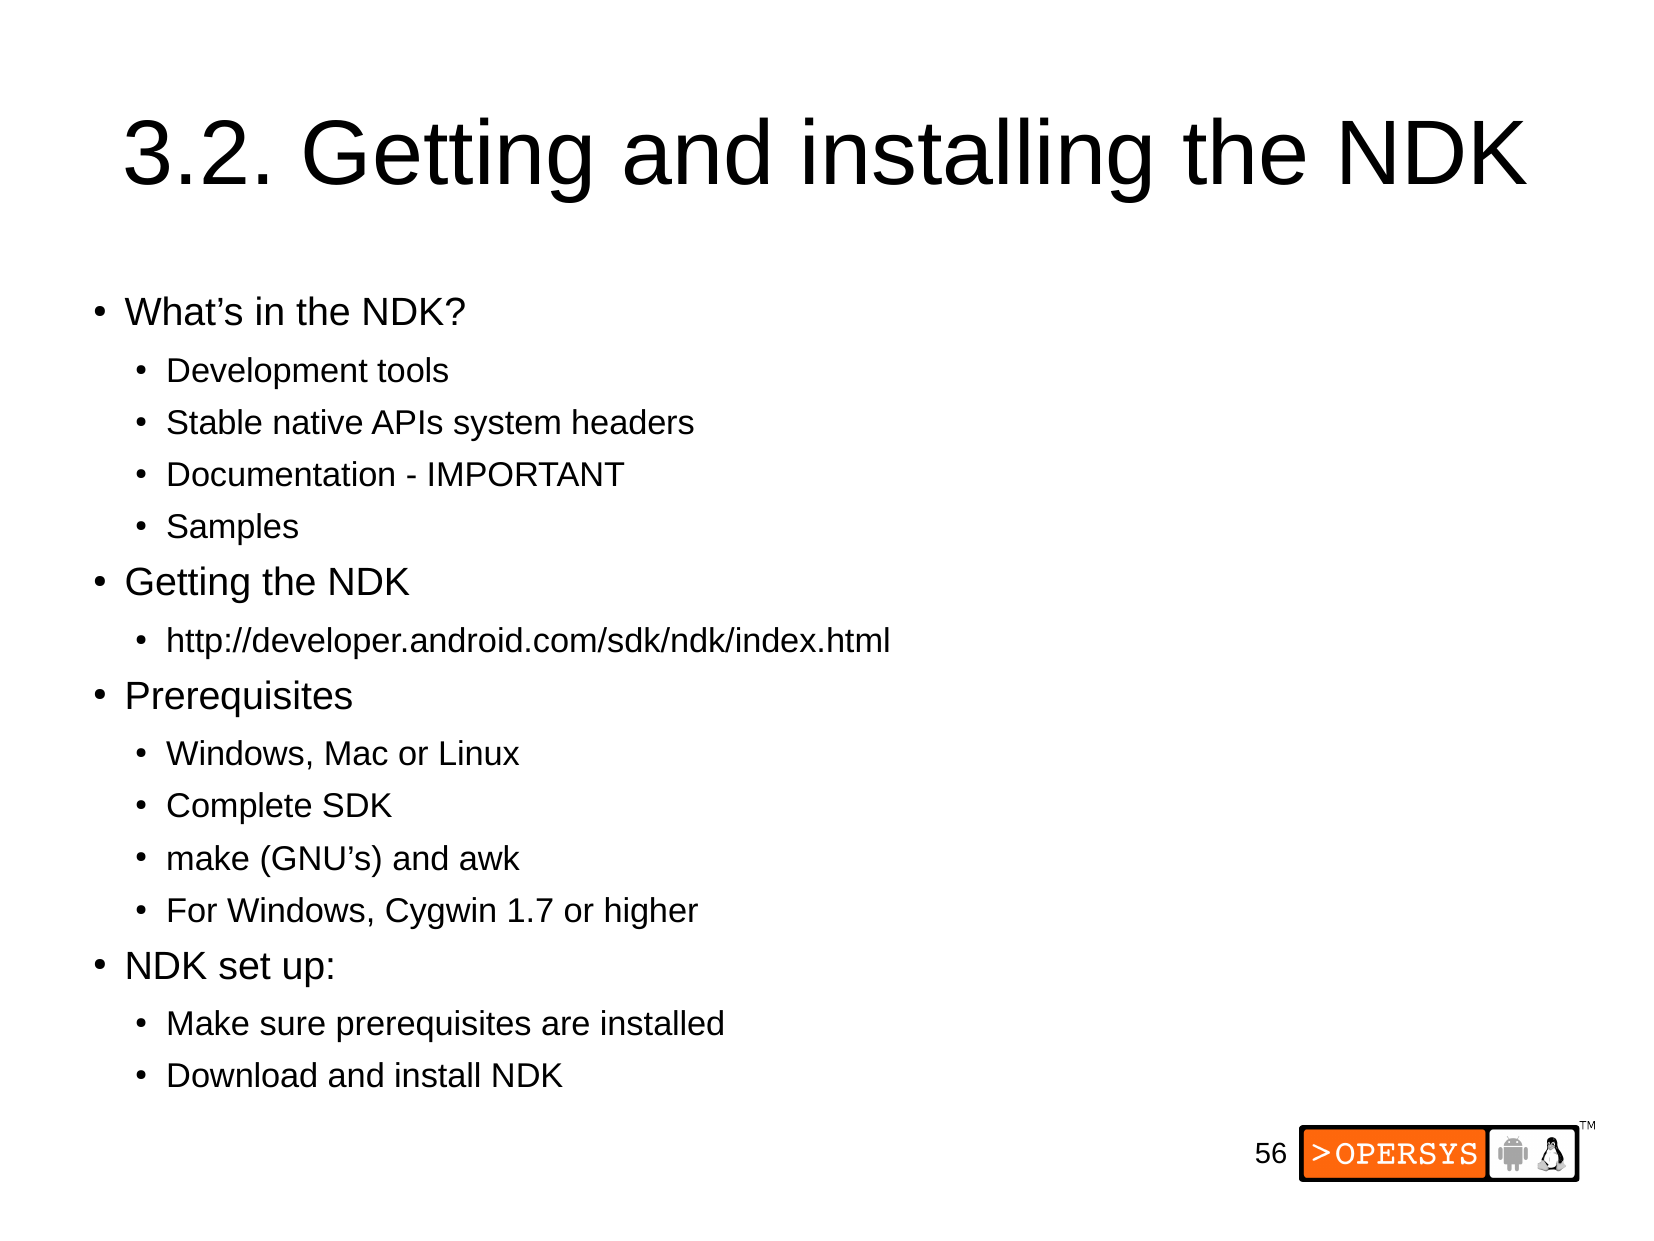

# 3.2. Getting and installing the NDK
What’s in the NDK?
Development tools
Stable native APIs system headers
Documentation - IMPORTANT
Samples
Getting the NDK
http://developer.android.com/sdk/ndk/index.html
Prerequisites
Windows, Mac or Linux
Complete SDK
make (GNU’s) and awk
For Windows, Cygwin 1.7 or higher
NDK set up:
Make sure prerequisites are installed
Download and install NDK